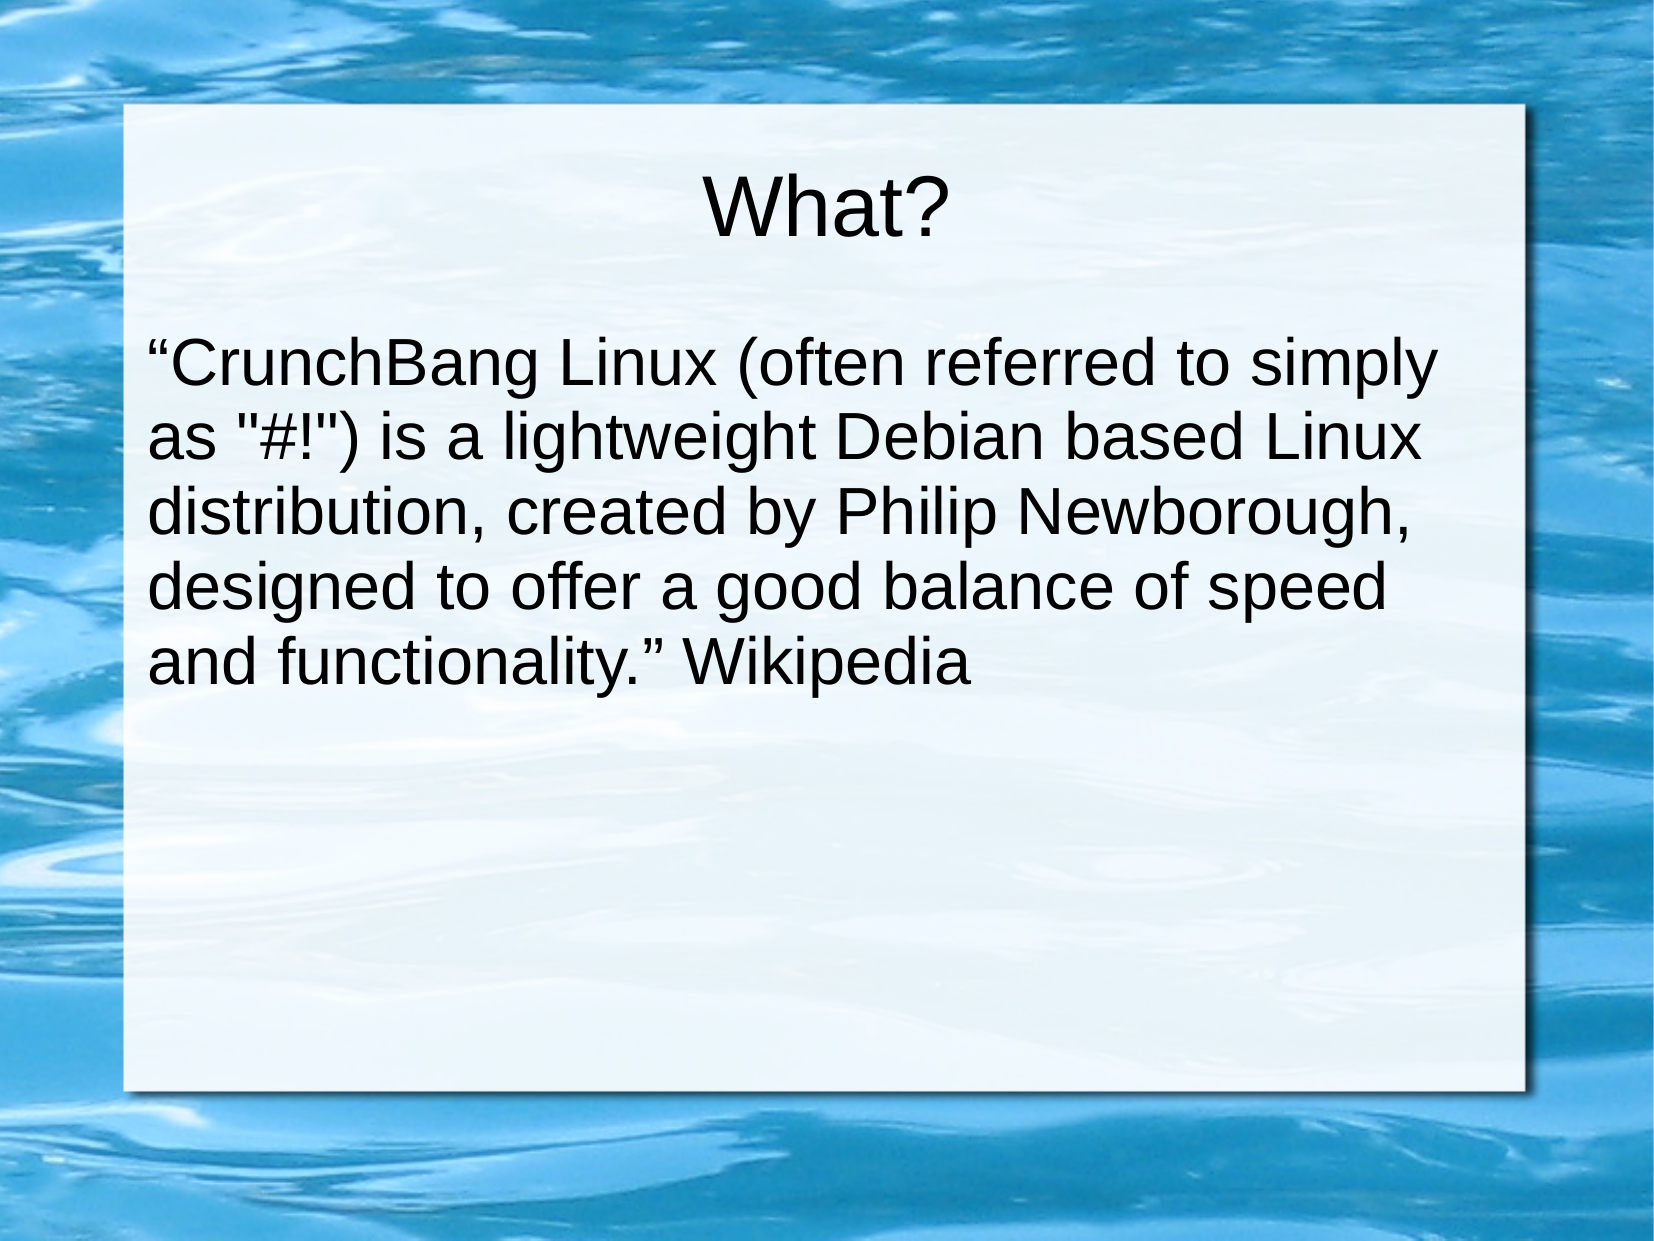

# What?
“CrunchBang Linux (often referred to simply as "#!") is a lightweight Debian based Linux distribution, created by Philip Newborough, designed to offer a good balance of speed and functionality.” Wikipedia